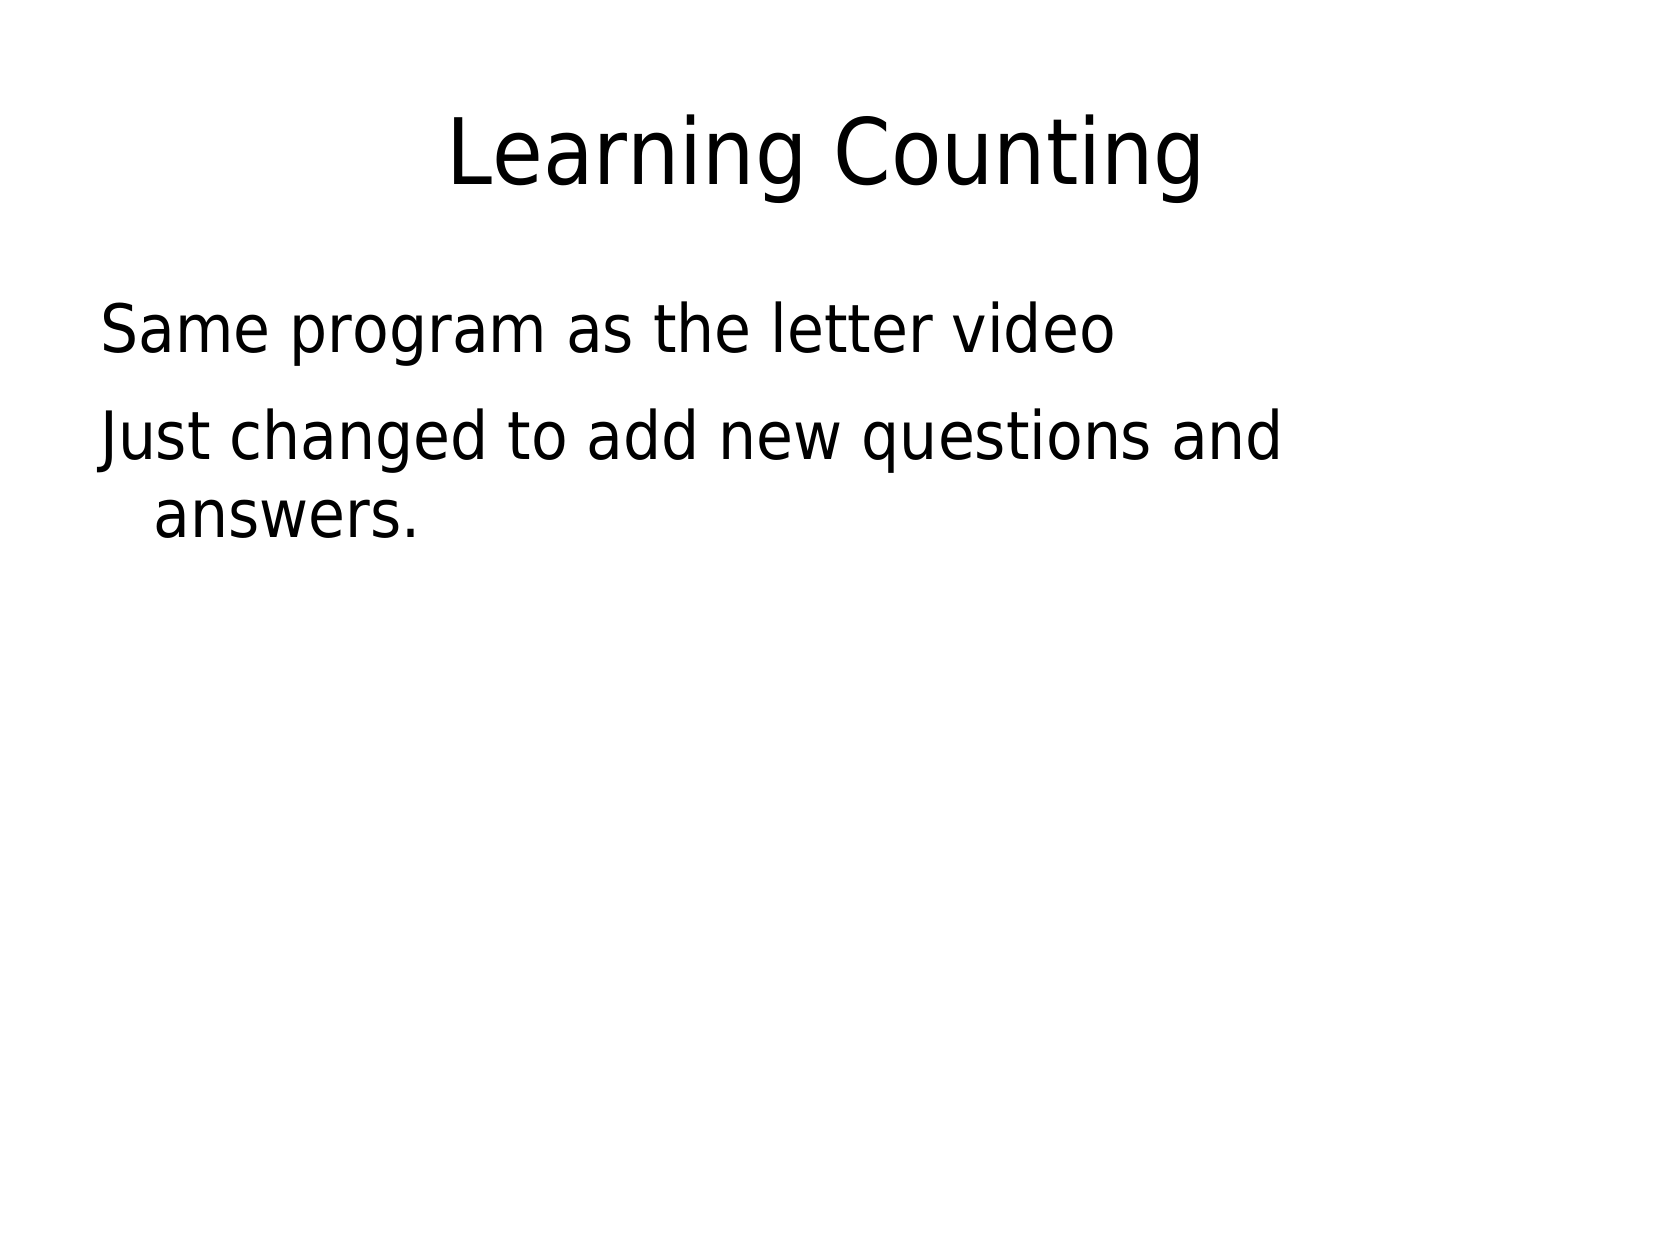

# Learning Counting
Same program as the letter video
Just changed to add new questions and answers.